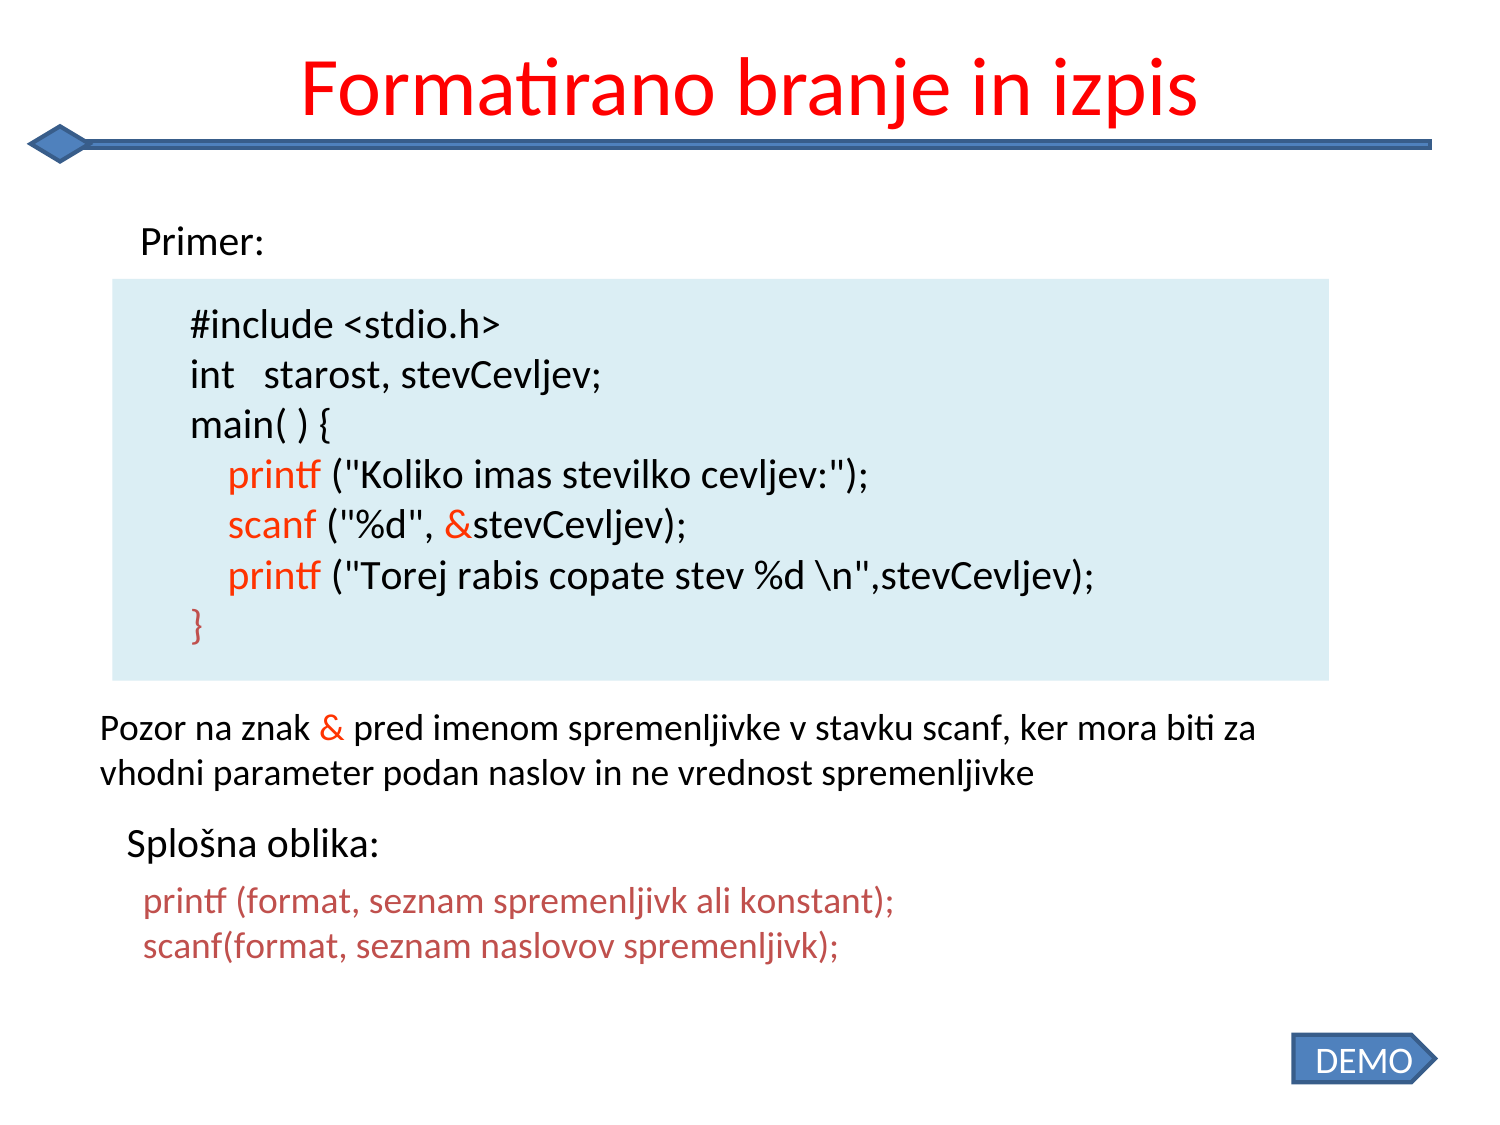

# Formatirano branje in izpis
Primer:
#include <stdio.h>
int   starost, stevCevljev;
main( ) {
 printf ("Koliko imas stevilko cevljev:");
 scanf ("%d", &stevCevljev);
 printf ("Torej rabis copate stev %d \n",stevCevljev);
}
Pozor na znak & pred imenom spremenljivke v stavku scanf, ker mora biti za vhodni parameter podan naslov in ne vrednost spremenljivke
Splošna oblika:
printf (format, seznam spremenljivk ali konstant);
scanf(format, seznam naslovov spremenljivk);
DEMO